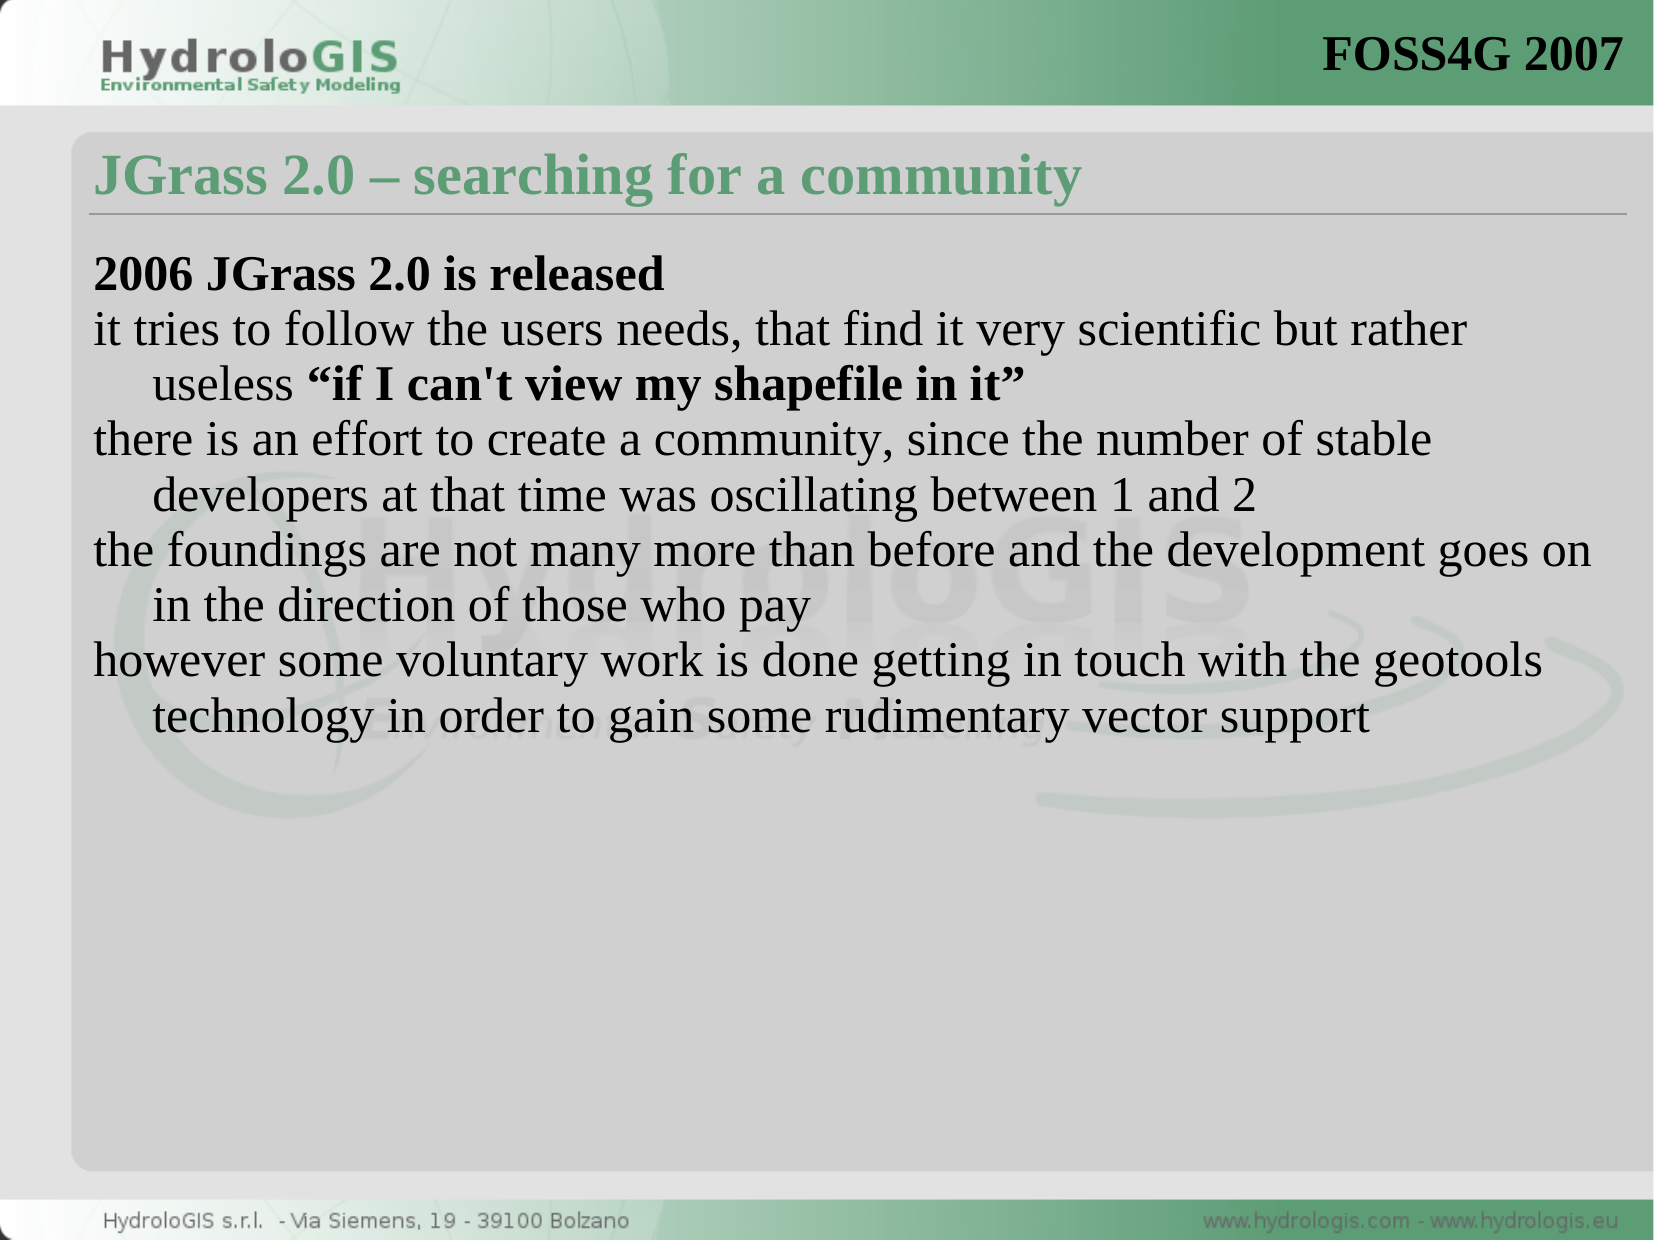

# JGrass 2.0 – searching for a community
2006 JGrass 2.0 is released
it tries to follow the users needs, that find it very scientific but rather useless “if I can't view my shapefile in it”
there is an effort to create a community, since the number of stable developers at that time was oscillating between 1 and 2
the foundings are not many more than before and the development goes on in the direction of those who pay
however some voluntary work is done getting in touch with the geotools technology in order to gain some rudimentary vector support